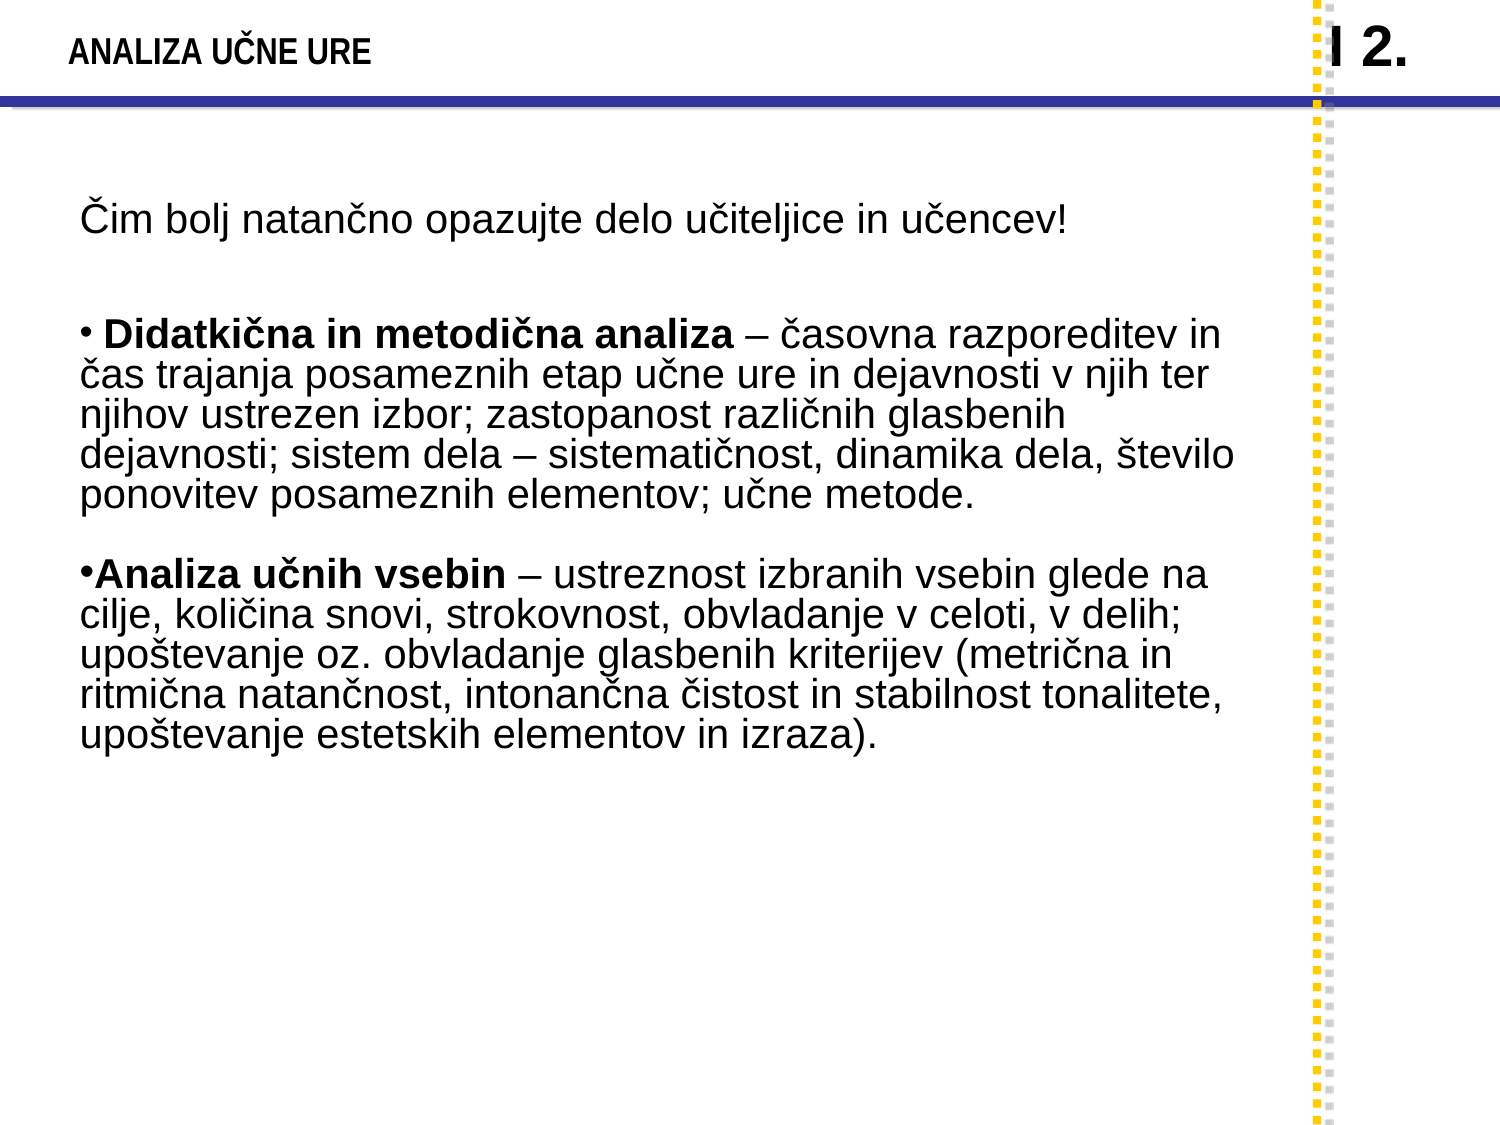

I 2.
ANALIZA UČNE URE
Čim bolj natančno opazujte delo učiteljice in učencev!
 Didatkična in metodična analiza – časovna razporeditev in čas trajanja posameznih etap učne ure in dejavnosti v njih ter njihov ustrezen izbor; zastopanost različnih glasbenih dejavnosti; sistem dela – sistematičnost, dinamika dela, število ponovitev posameznih elementov; učne metode.
Analiza učnih vsebin – ustreznost izbranih vsebin glede na cilje, količina snovi, strokovnost, obvladanje v celoti, v delih; upoštevanje oz. obvladanje glasbenih kriterijev (metrična in ritmična natančnost, intonančna čistost in stabilnost tonalitete, upoštevanje estetskih elementov in izraza).